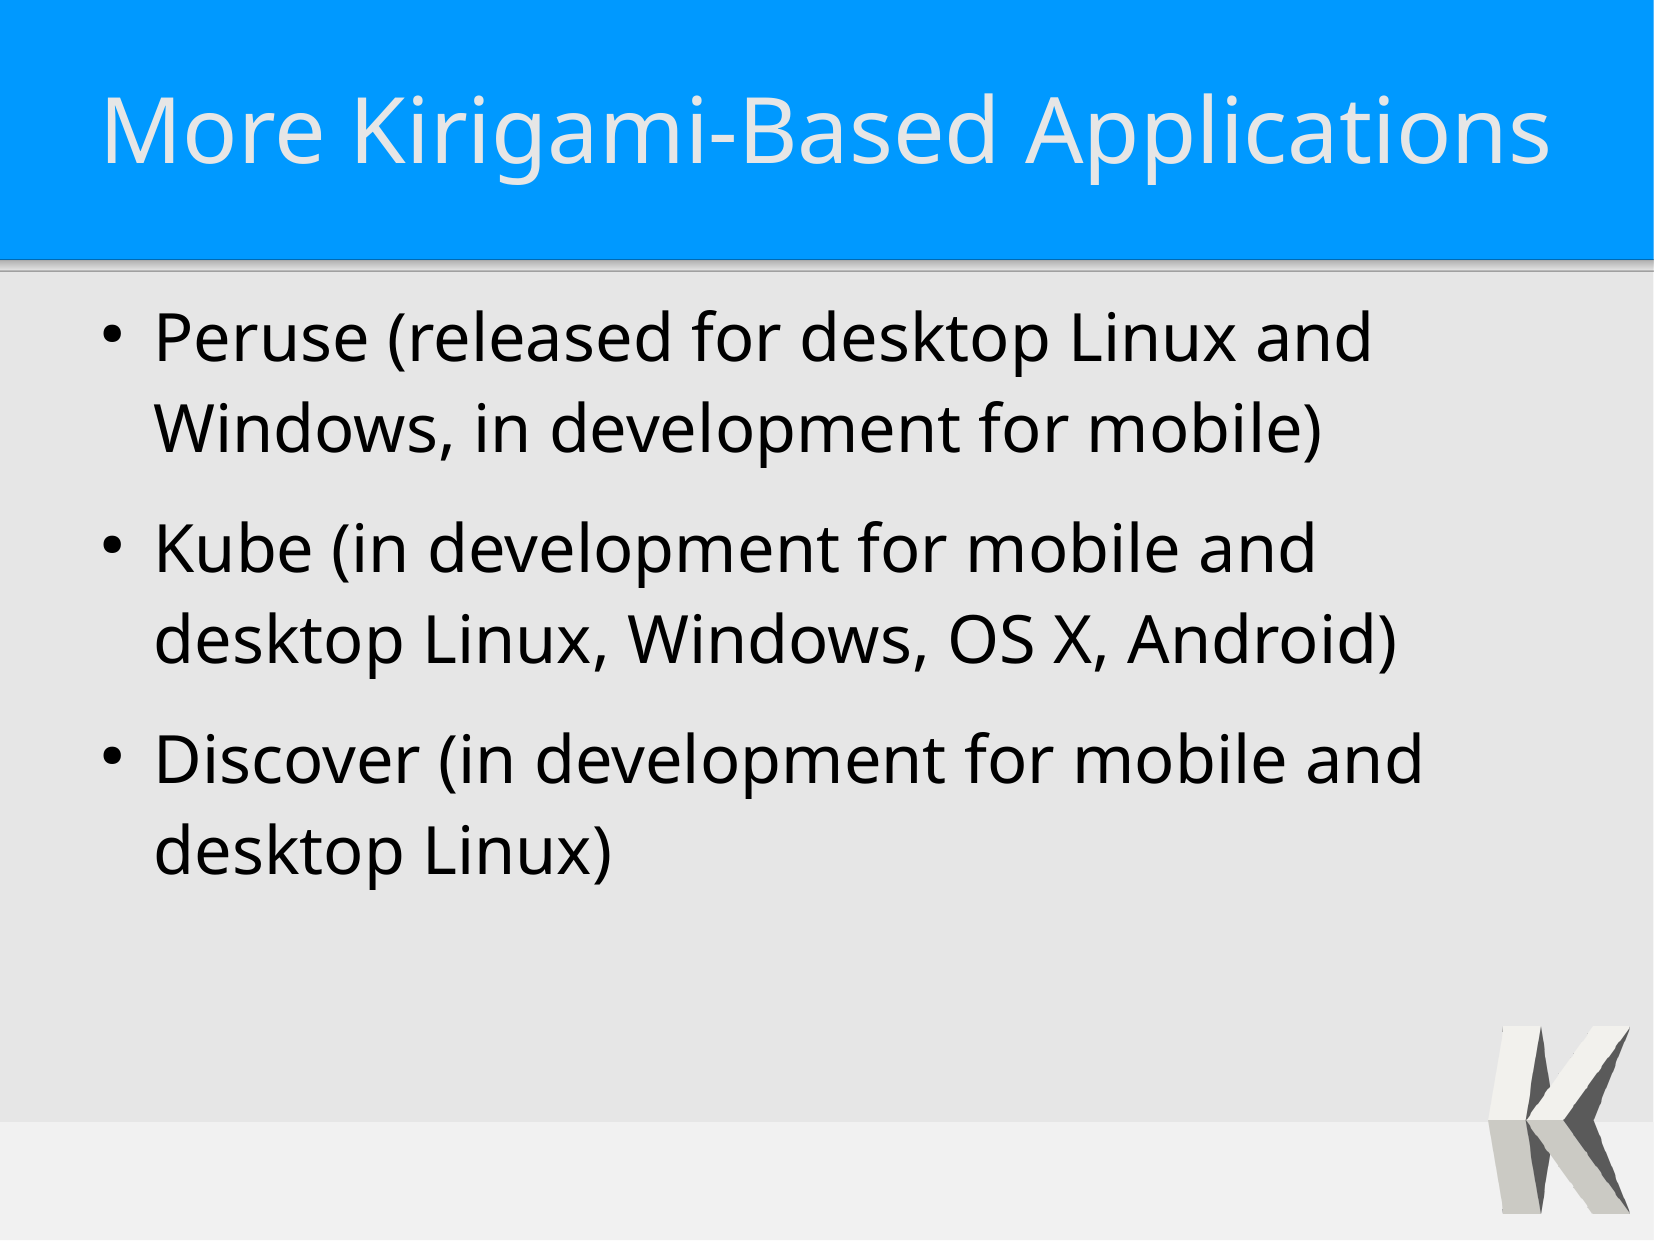

# More Kirigami-Based Applications
Peruse (released for desktop Linux and Windows, in development for mobile)
Kube (in development for mobile and desktop Linux, Windows, OS X, Android)
Discover (in development for mobile and desktop Linux)